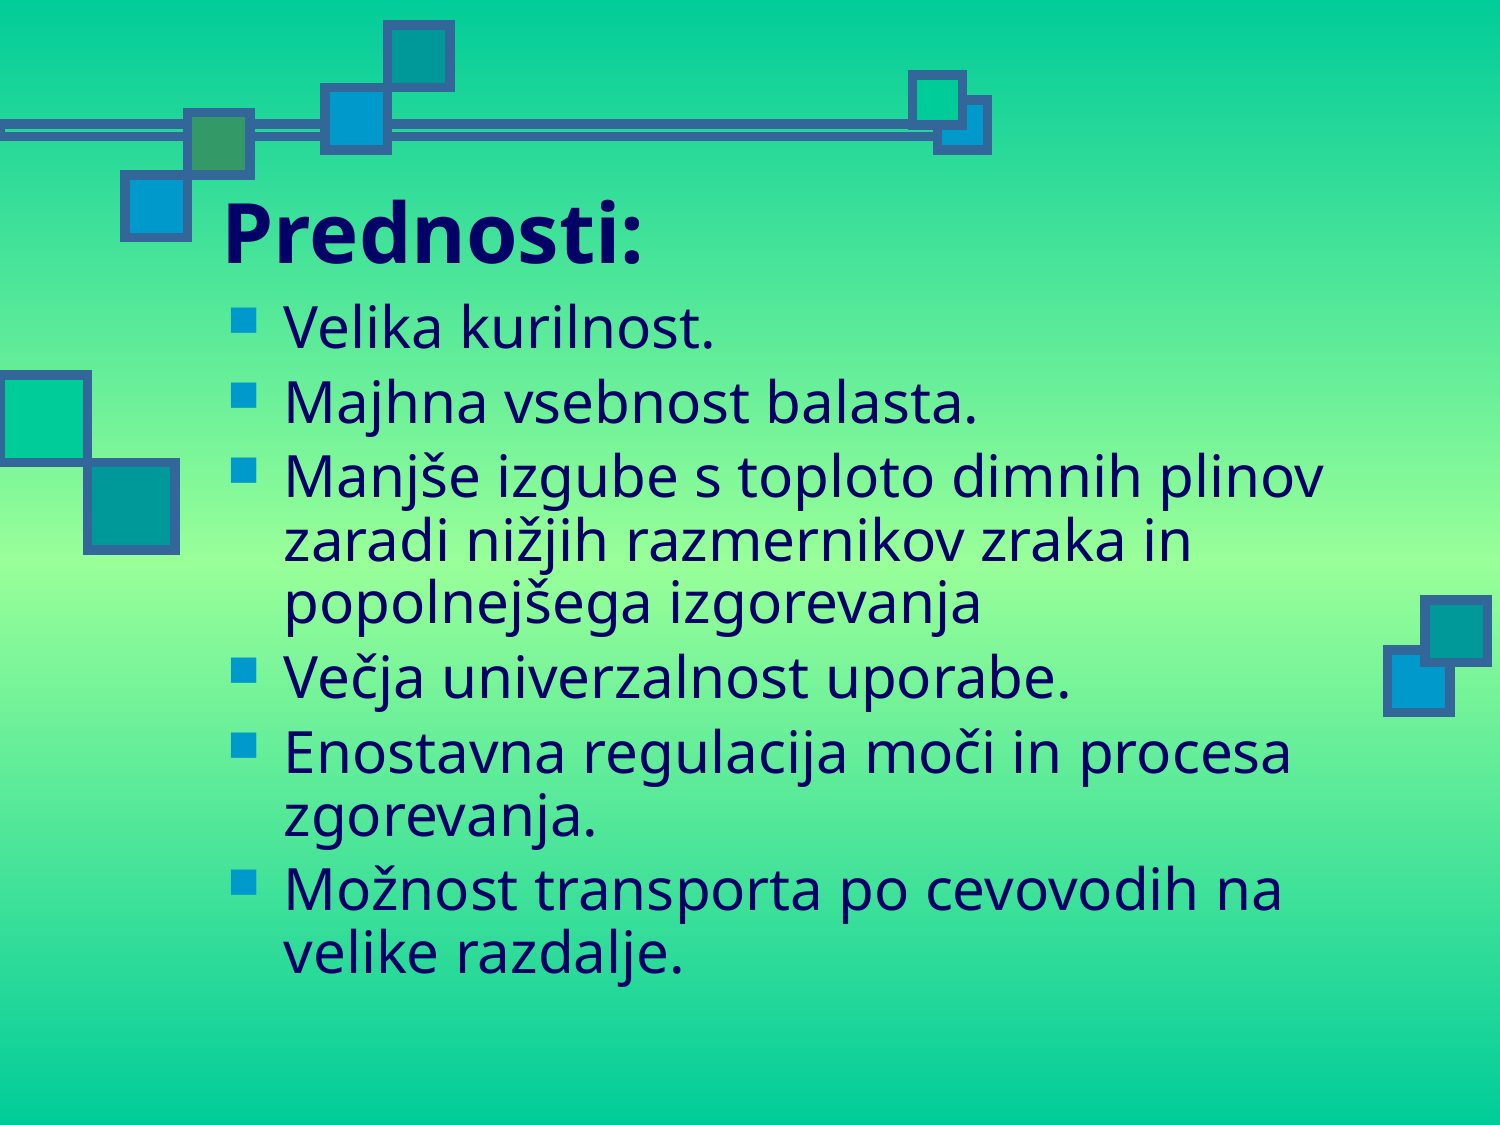

# Prednosti:
Velika kurilnost.
Majhna vsebnost balasta.
Manjše izgube s toploto dimnih plinov zaradi nižjih razmernikov zraka in popolnejšega izgorevanja
Večja univerzalnost uporabe.
Enostavna regulacija moči in procesa zgorevanja.
Možnost transporta po cevovodih na velike razdalje.